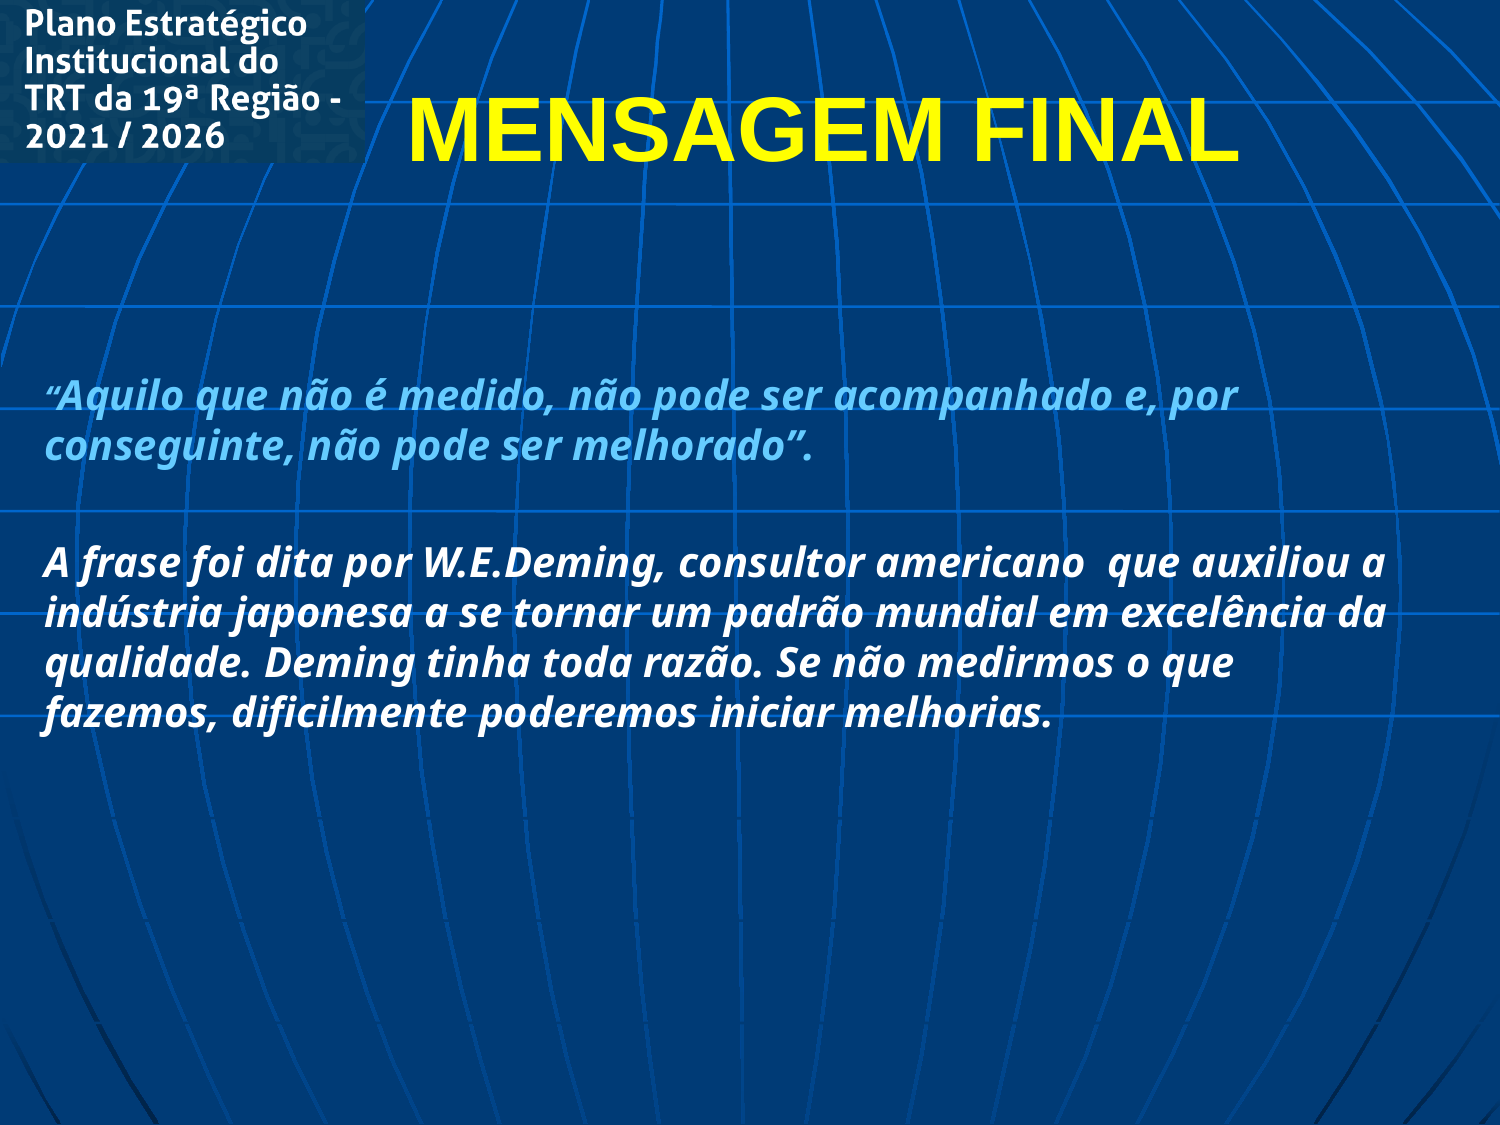

# MENSAGEM FINAL
“Aquilo que não é medido, não pode ser acompanhado e, por conseguinte, não pode ser melhorado”.
A frase foi dita por W.E.Deming, consultor americano que auxiliou a indústria japonesa a se tornar um padrão mundial em excelência da qualidade. Deming tinha toda razão. Se não medirmos o que fazemos, dificilmente poderemos iniciar melhorias.